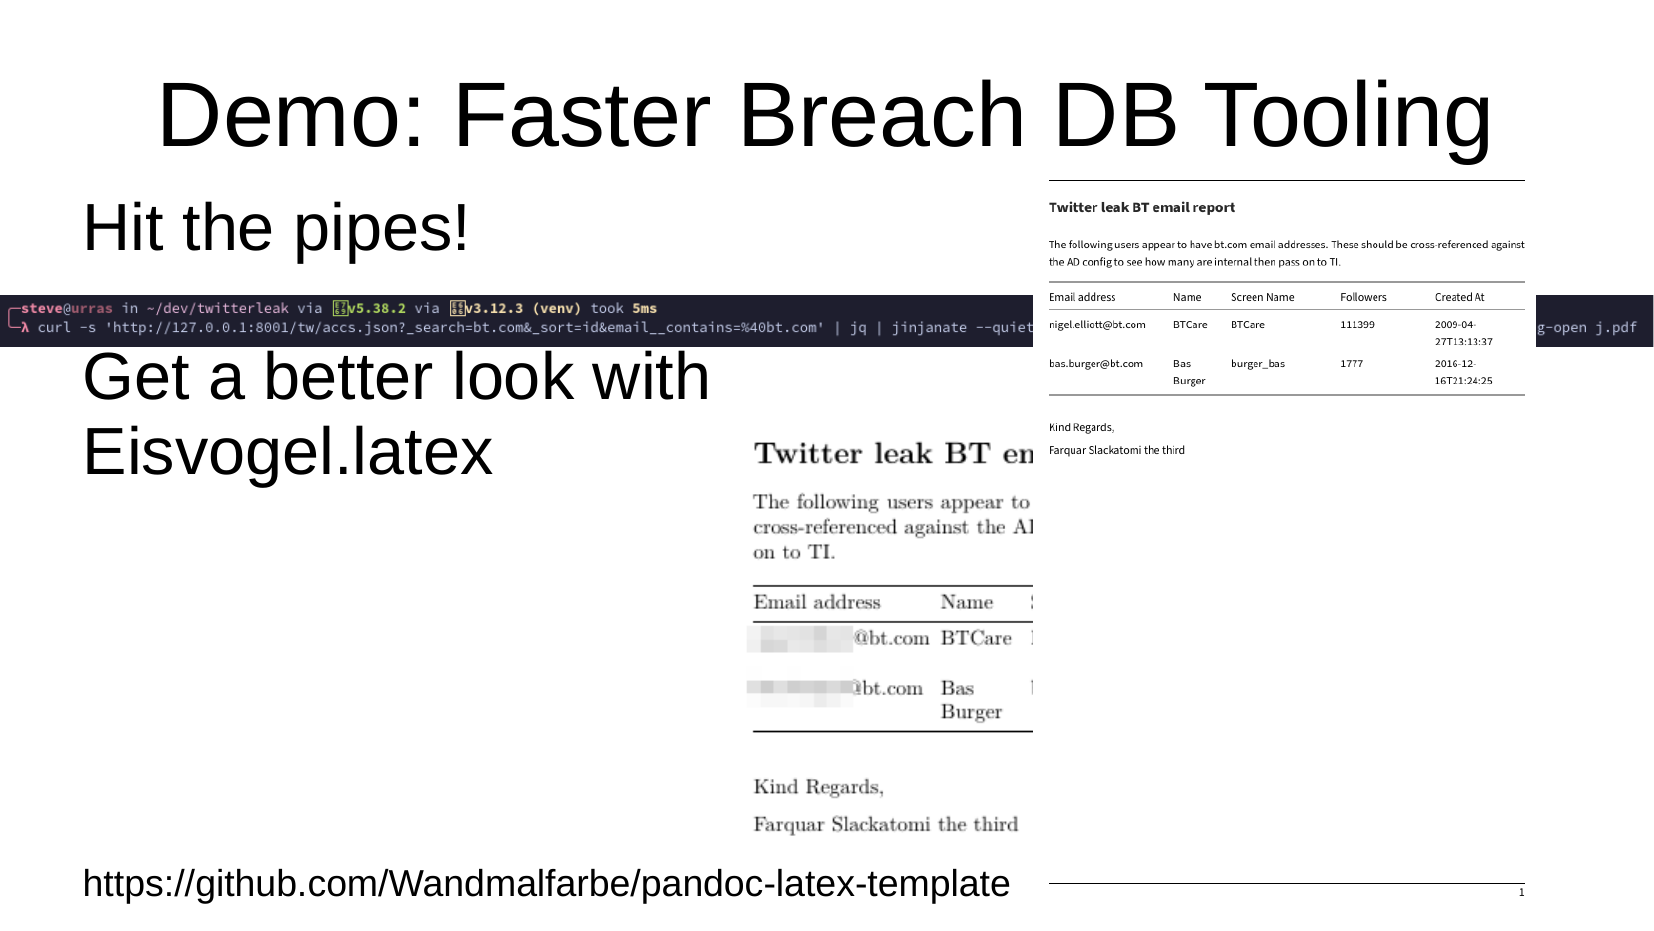

# Demo: Faster Breach DB Tooling
Hit the pipes!
Get a better look with
Eisvogel.latex
https://github.com/Wandmalfarbe/pandoc-latex-template